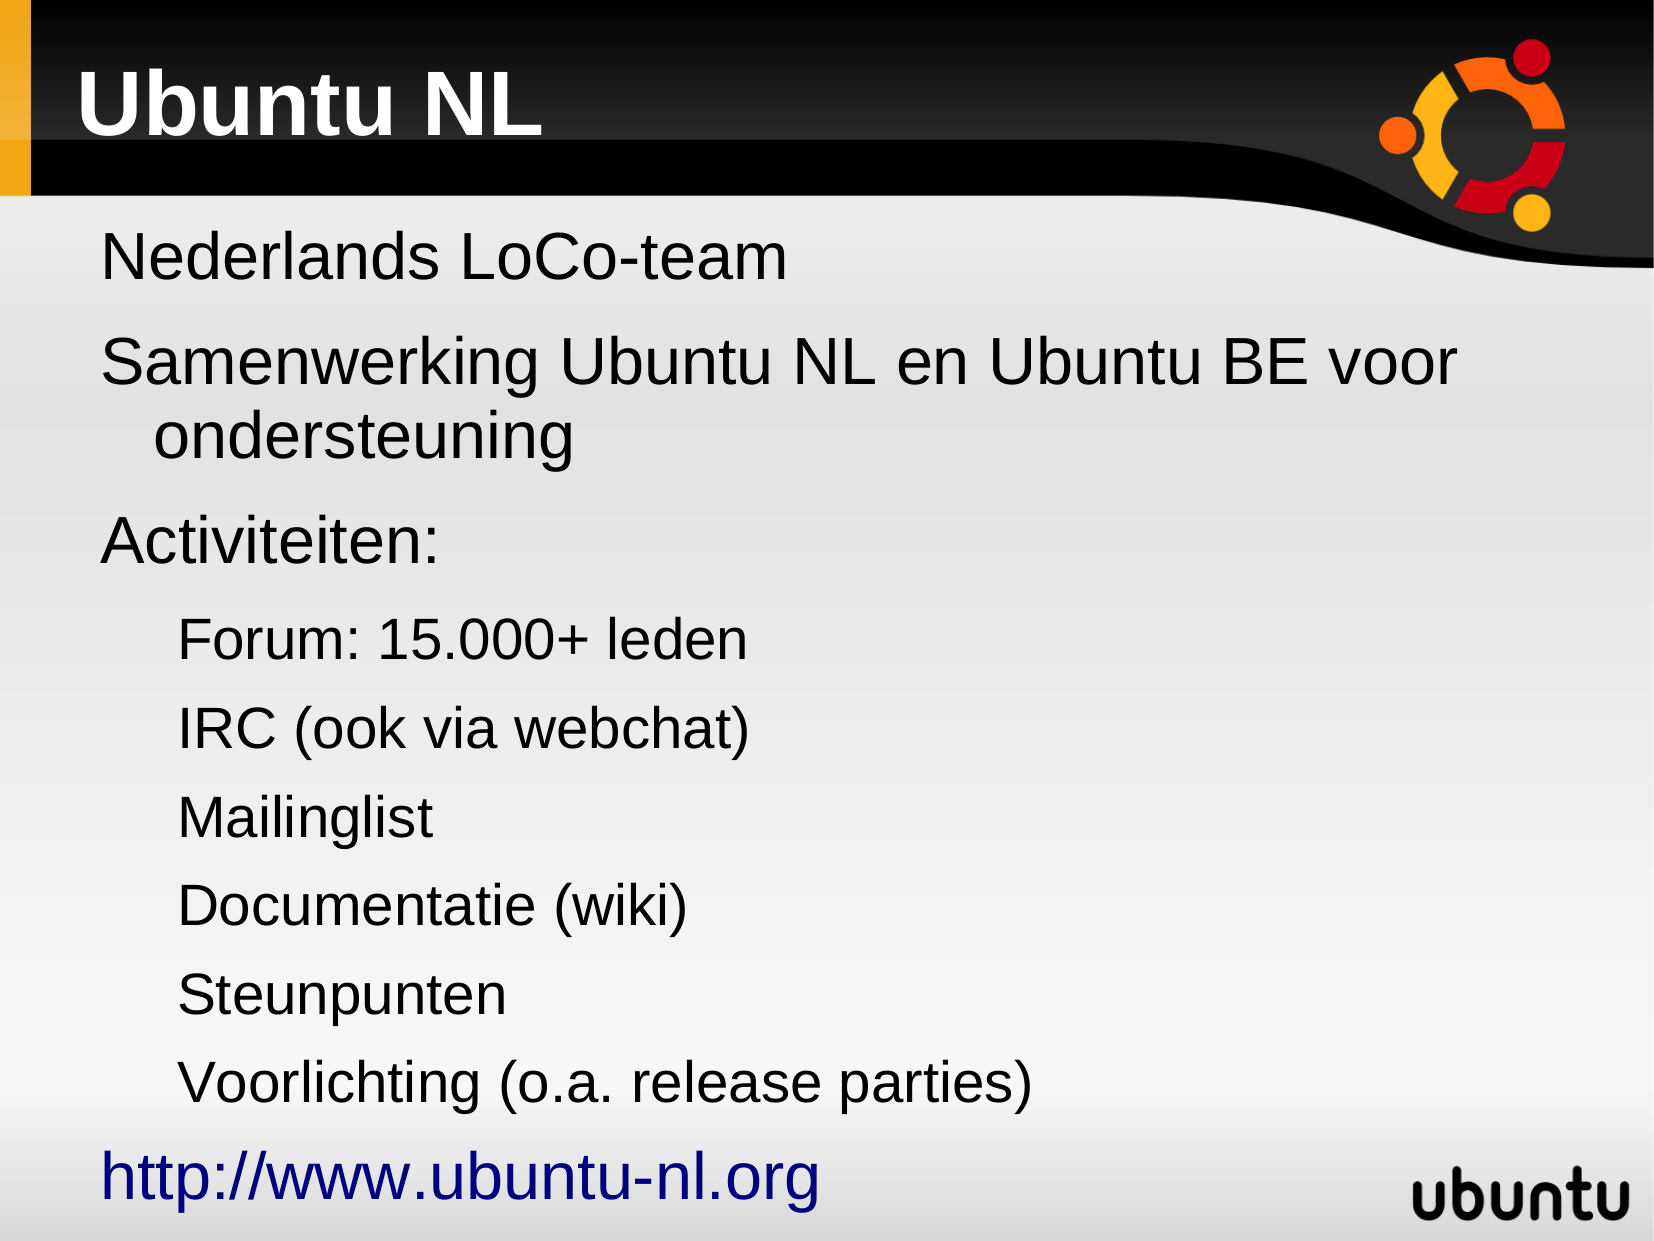

# Ubuntu NL
Nederlands LoCo-team
Samenwerking Ubuntu NL en Ubuntu BE voor ondersteuning
Activiteiten:
Forum: 15.000+ leden
IRC (ook via webchat)
Mailinglist
Documentatie (wiki)
Steunpunten
Voorlichting (o.a. release parties)
http://www.ubuntu-nl.org